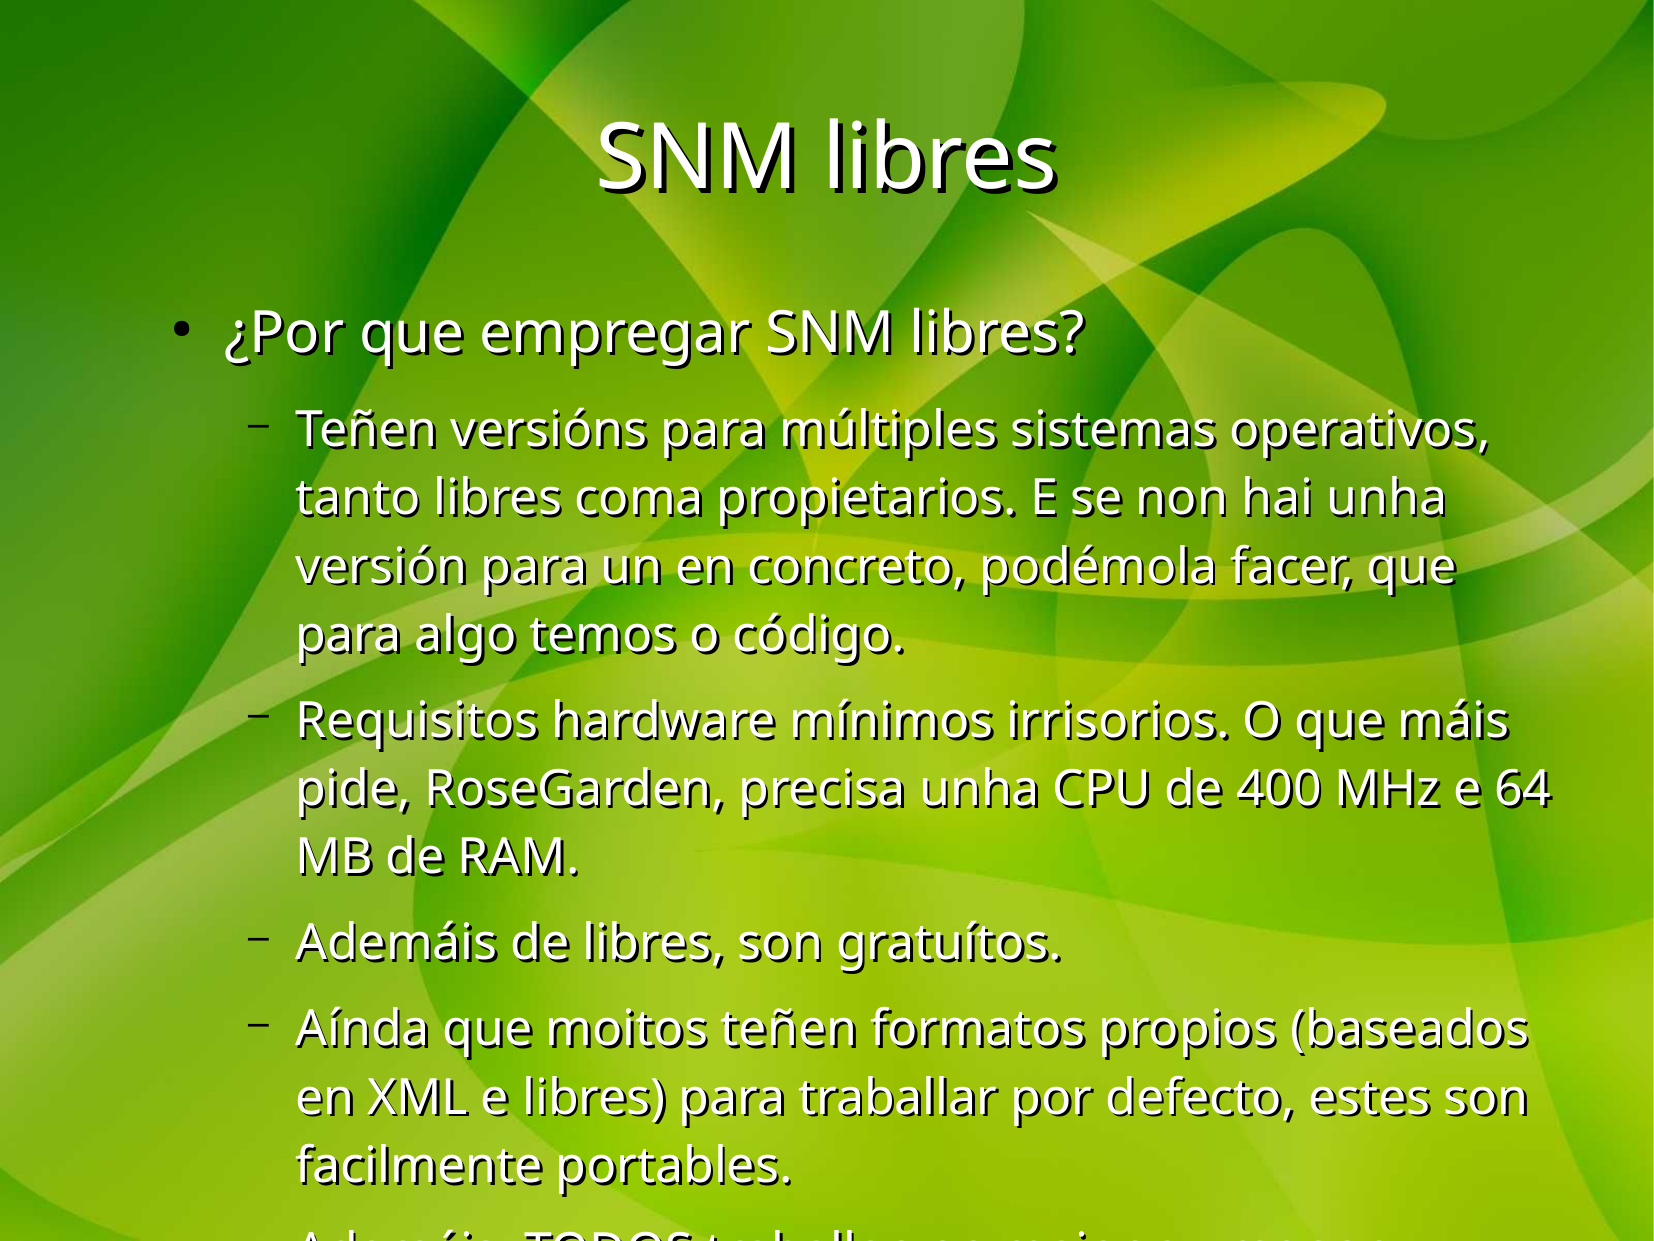

# SNM libres
¿Por que empregar SNM libres?
Teñen versións para múltiples sistemas operativos, tanto libres coma propietarios. E se non hai unha versión para un en concreto, podémola facer, que para algo temos o código.
Requisitos hardware mínimos irrisorios. O que máis pide, RoseGarden, precisa unha CPU de 400 MHz e 64 MB de RAM.
Ademáis de libres, son gratuítos.
Aínda que moitos teñen formatos propios (baseados en XML e libres) para traballar por defecto, estes son facilmente portables.
Ademáis, TODOS traballan en maior ou menor medida cos estándares libres máis populares.